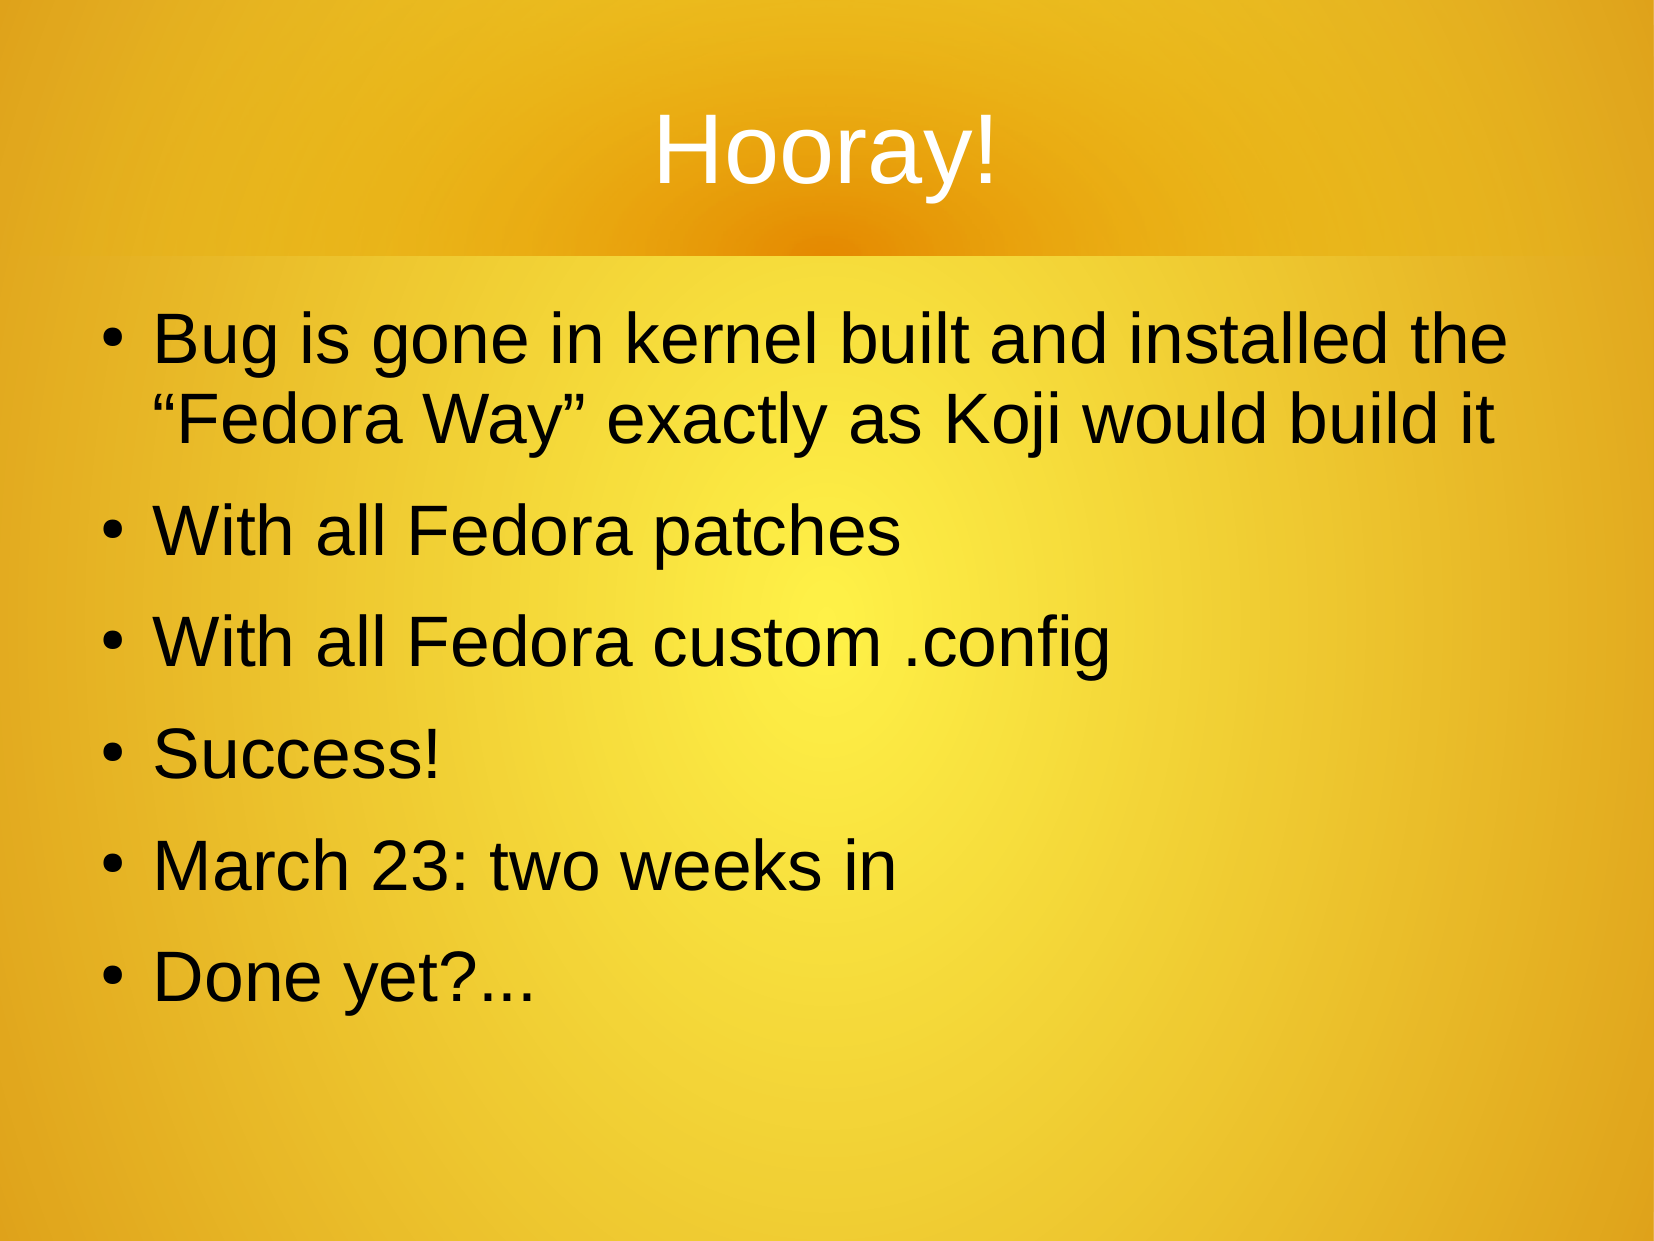

# Hooray!
Bug is gone in kernel built and installed the “Fedora Way” exactly as Koji would build it
With all Fedora patches
With all Fedora custom .config
Success!
March 23: two weeks in
Done yet?...